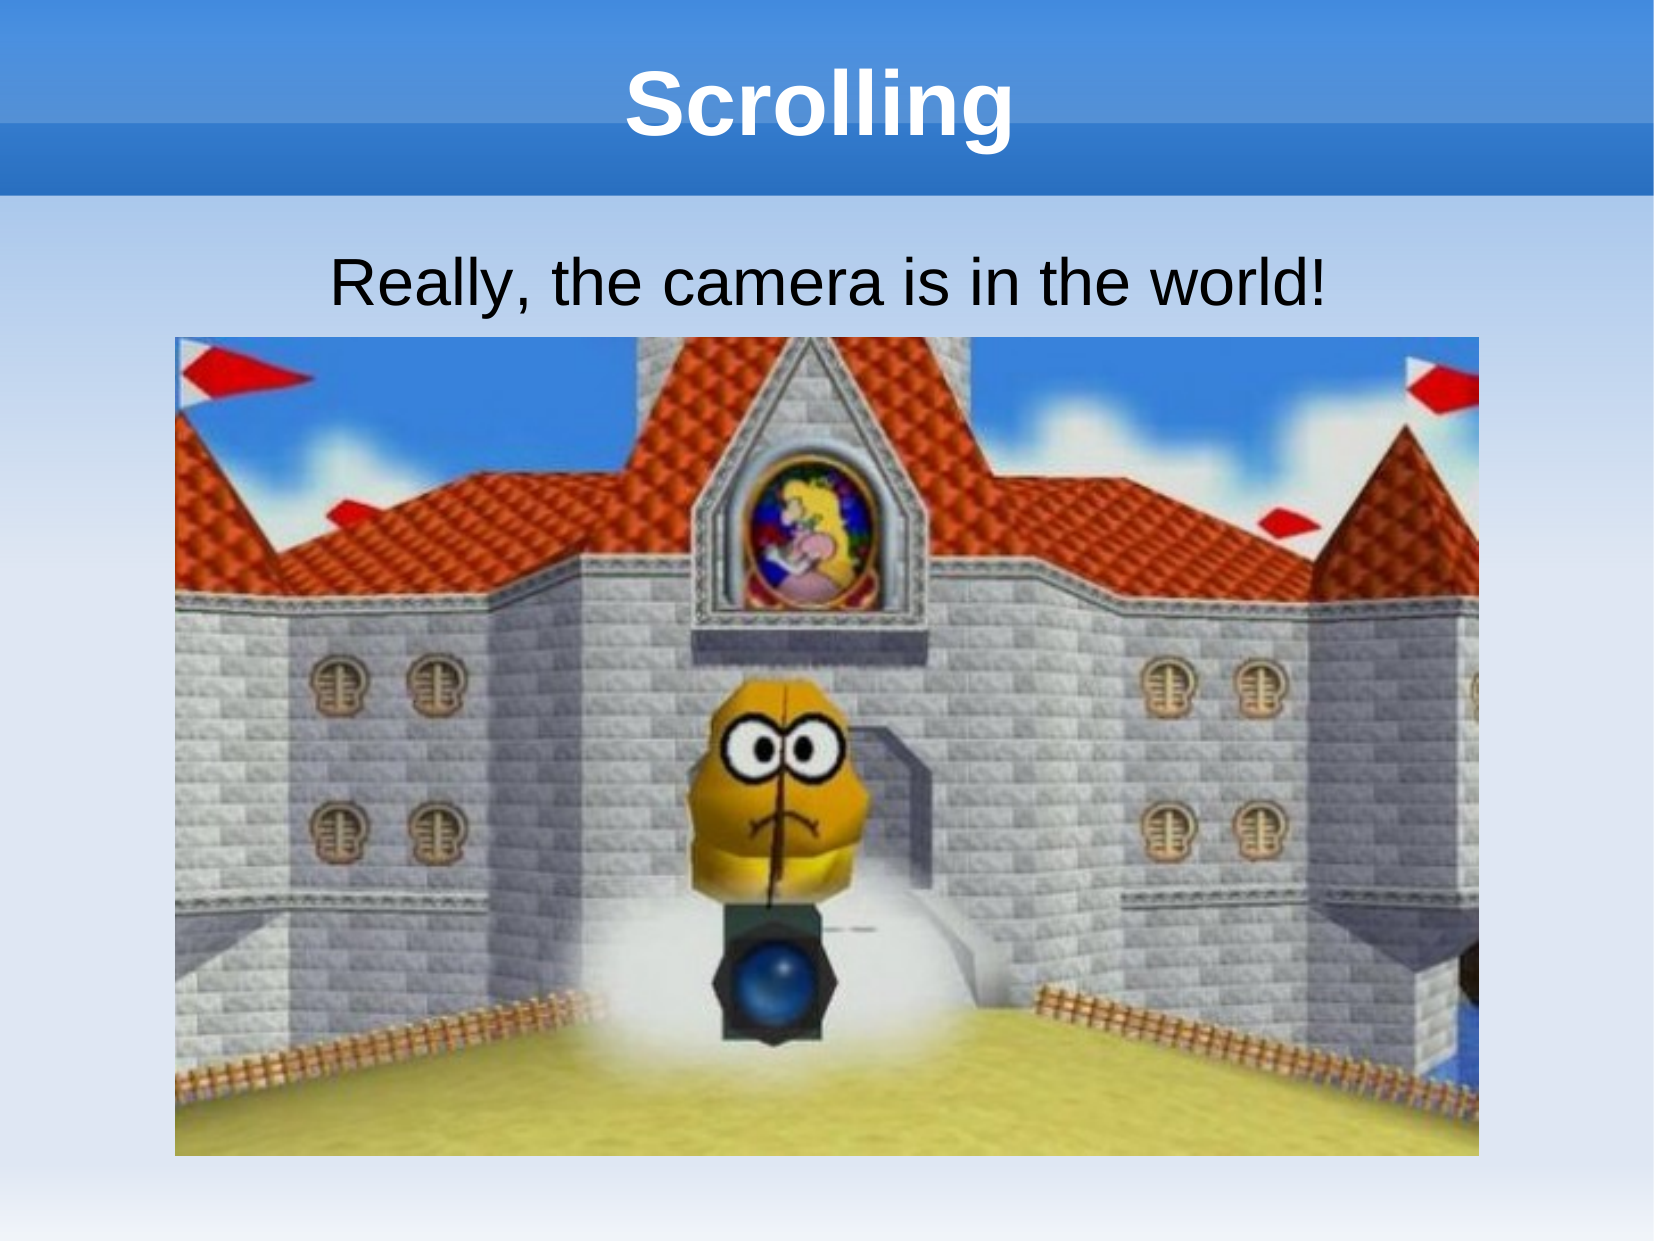

# Scrolling
Really, the camera is in the world!